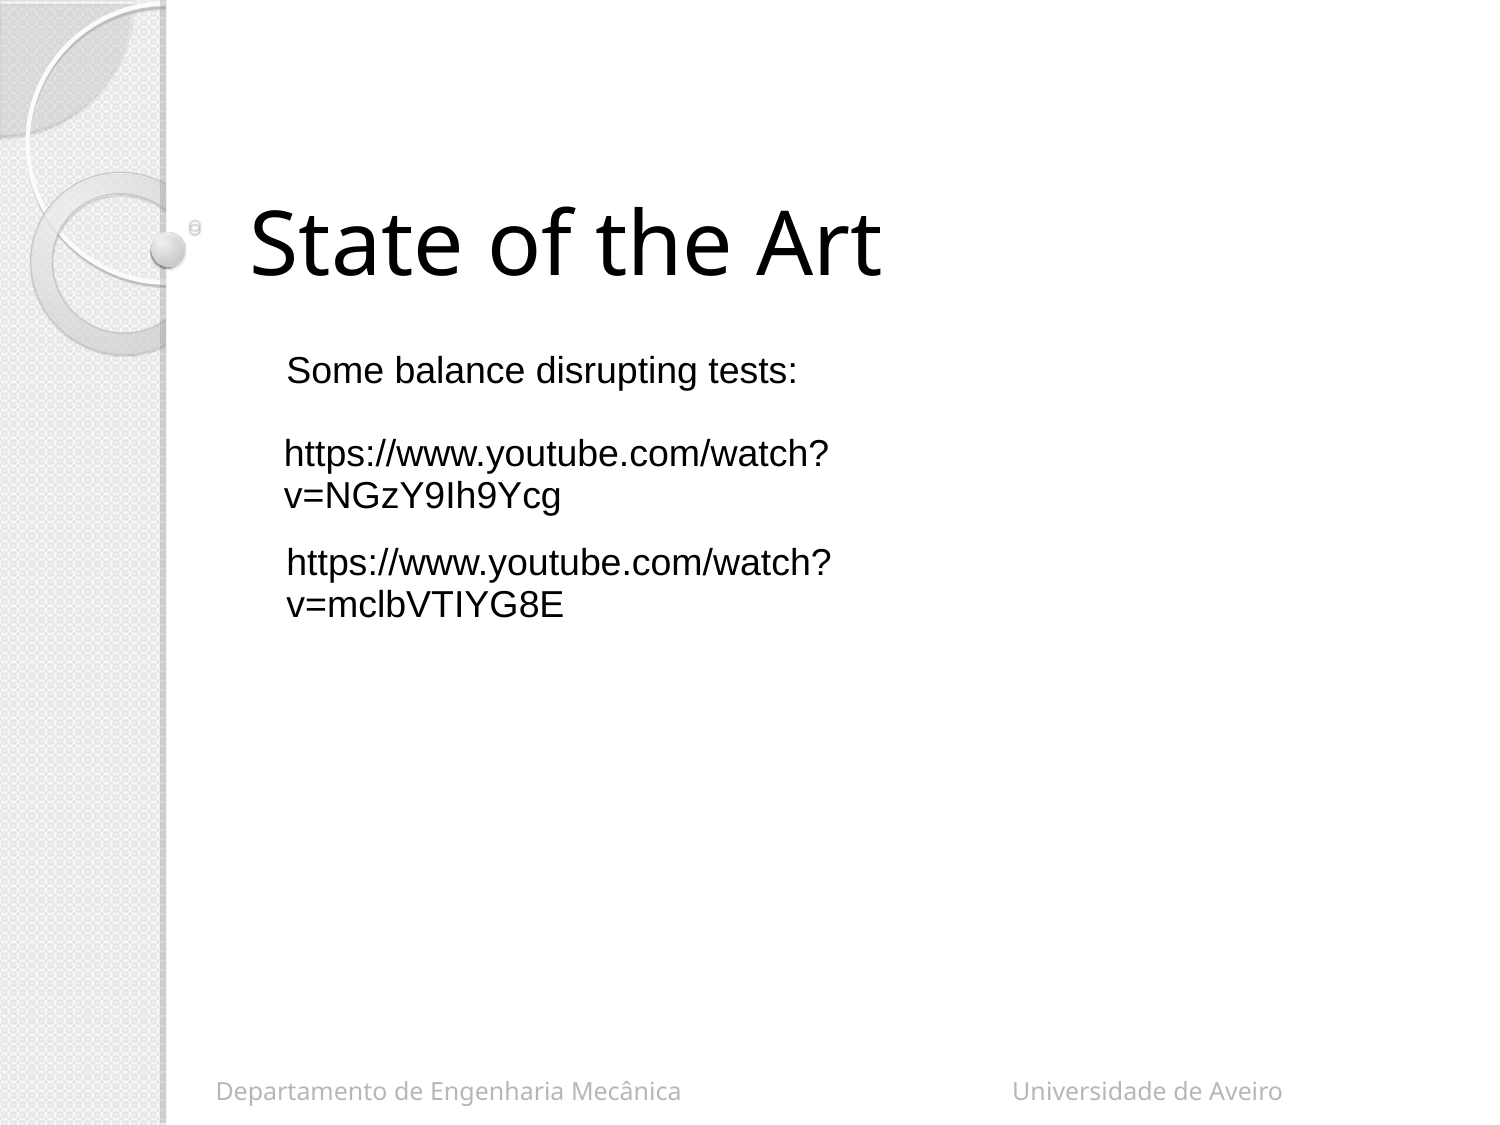

# State of the Art
Some balance disrupting tests:
https://www.youtube.com/watch?v=NGzY9Ih9Ycg
https://www.youtube.com/watch?v=mclbVTIYG8E
Departamento de Engenharia Mecânica Universidade de Aveiro